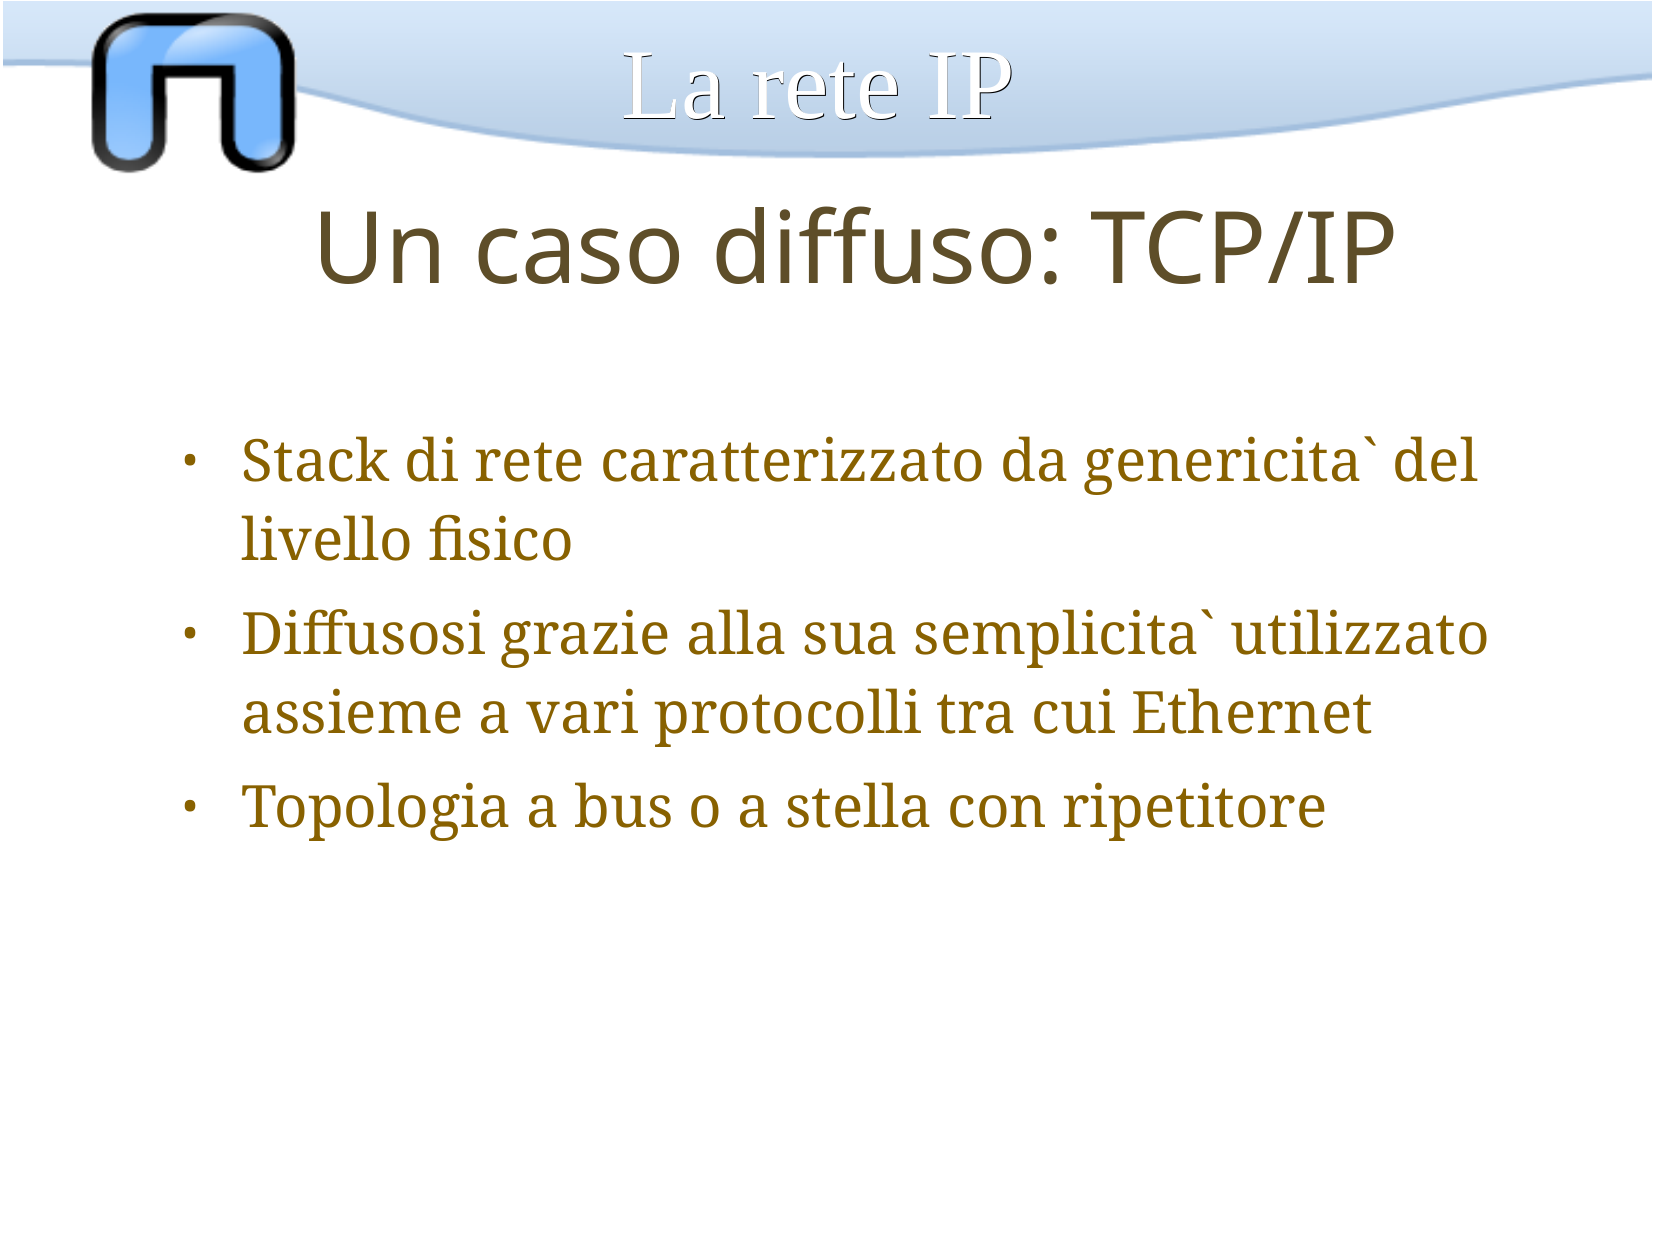

La rete IP
Un caso diffuso: TCP/IP
# Stack di rete caratterizzato da genericita` del livello fisico
Diffusosi grazie alla sua semplicita` utilizzato assieme a vari protocolli tra cui Ethernet
Topologia a bus o a stella con ripetitore